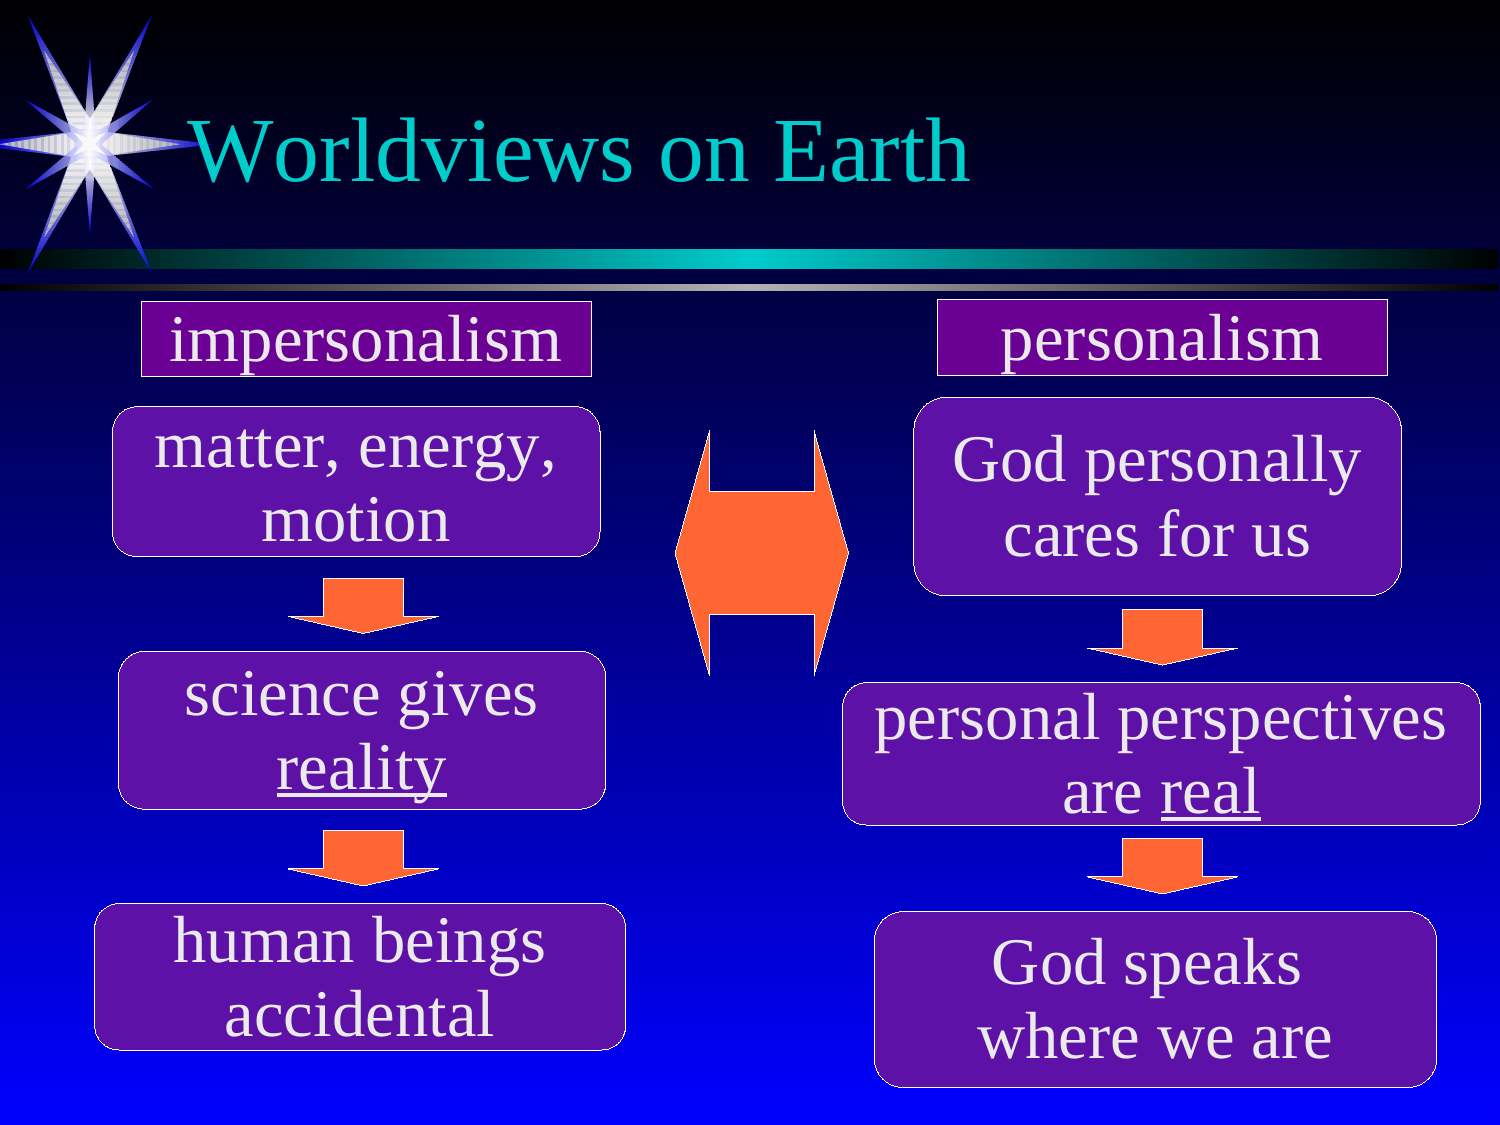

# Worldviews on Earth
personalism
impersonalism
God personally
cares for us
matter, energy,
motion
science gives
reality
personal perspectives
are real
human beings
accidental
God speaks
where we are